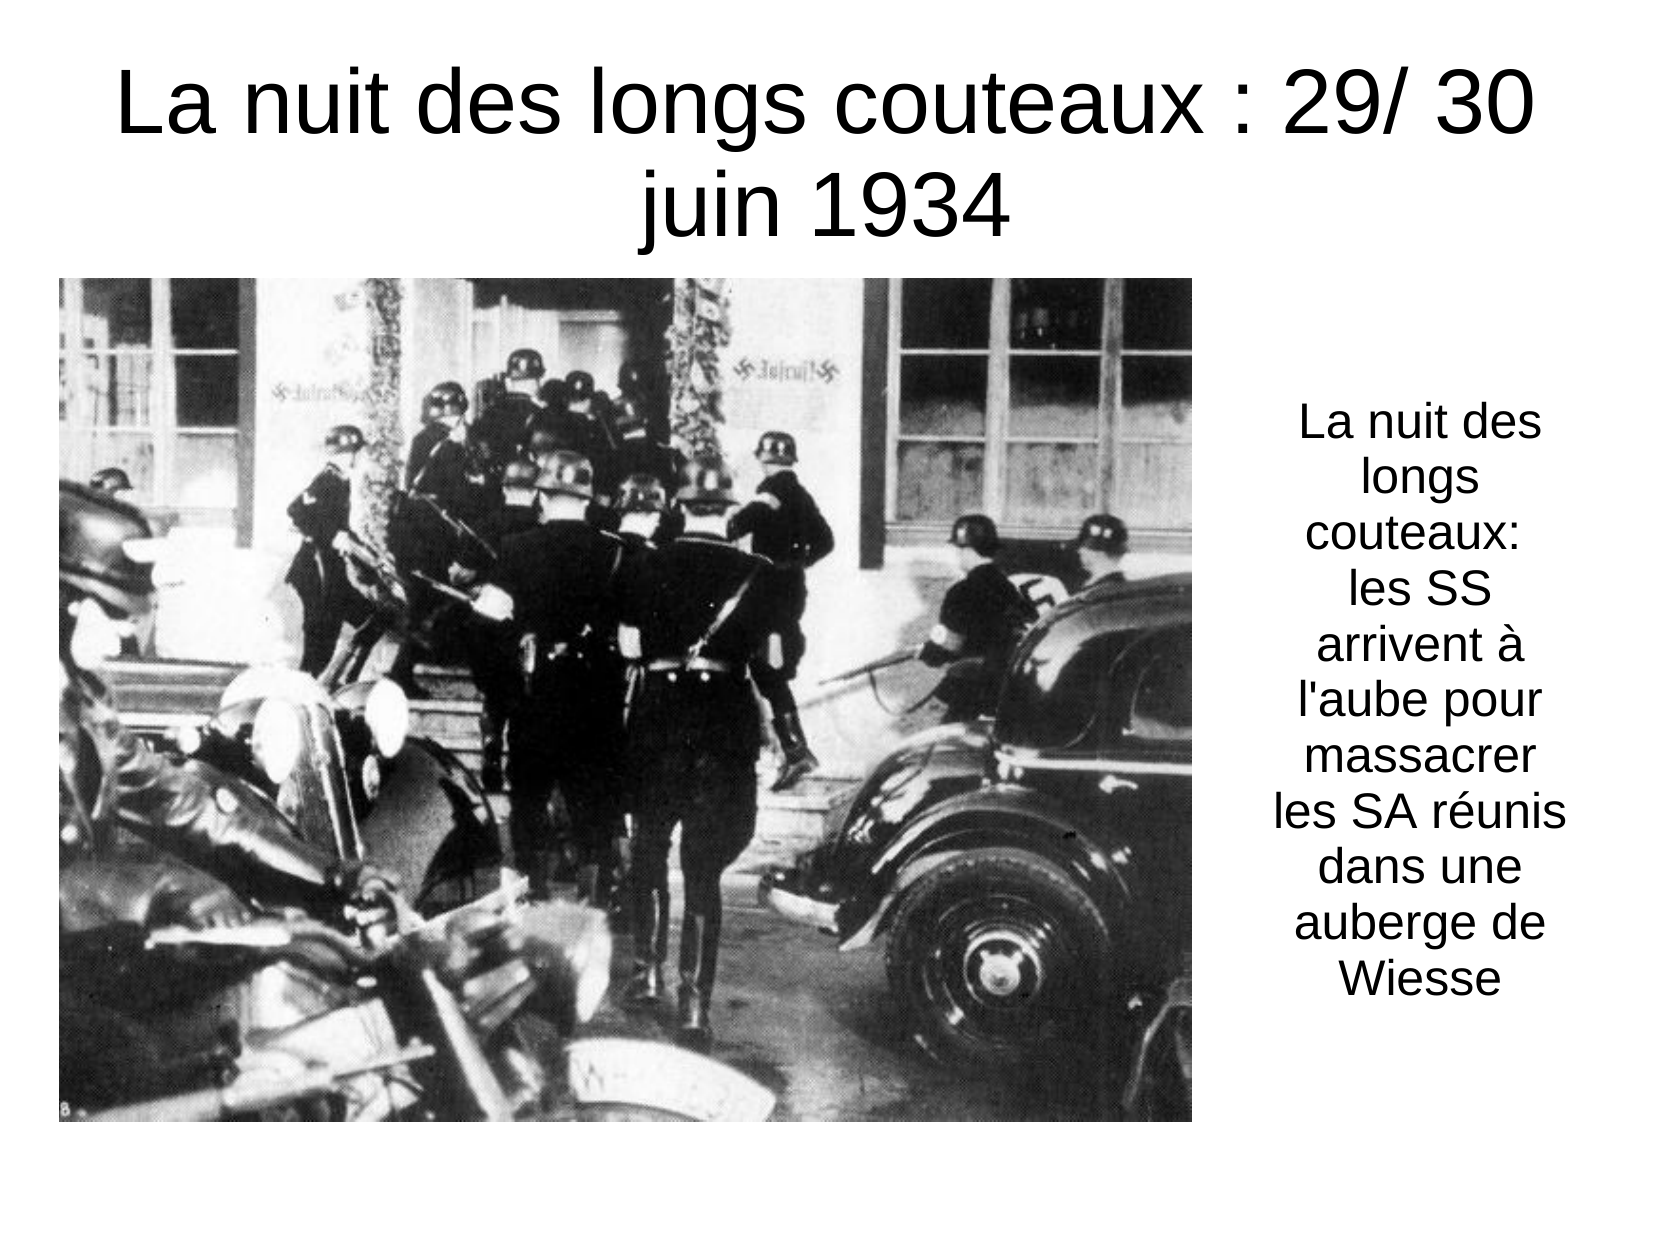

# La nuit des longs couteaux : 29/ 30 juin 1934
La nuit des longs couteaux:
les SS arrivent à l'aube pour massacrer les SA réunis dans une auberge de Wiesse